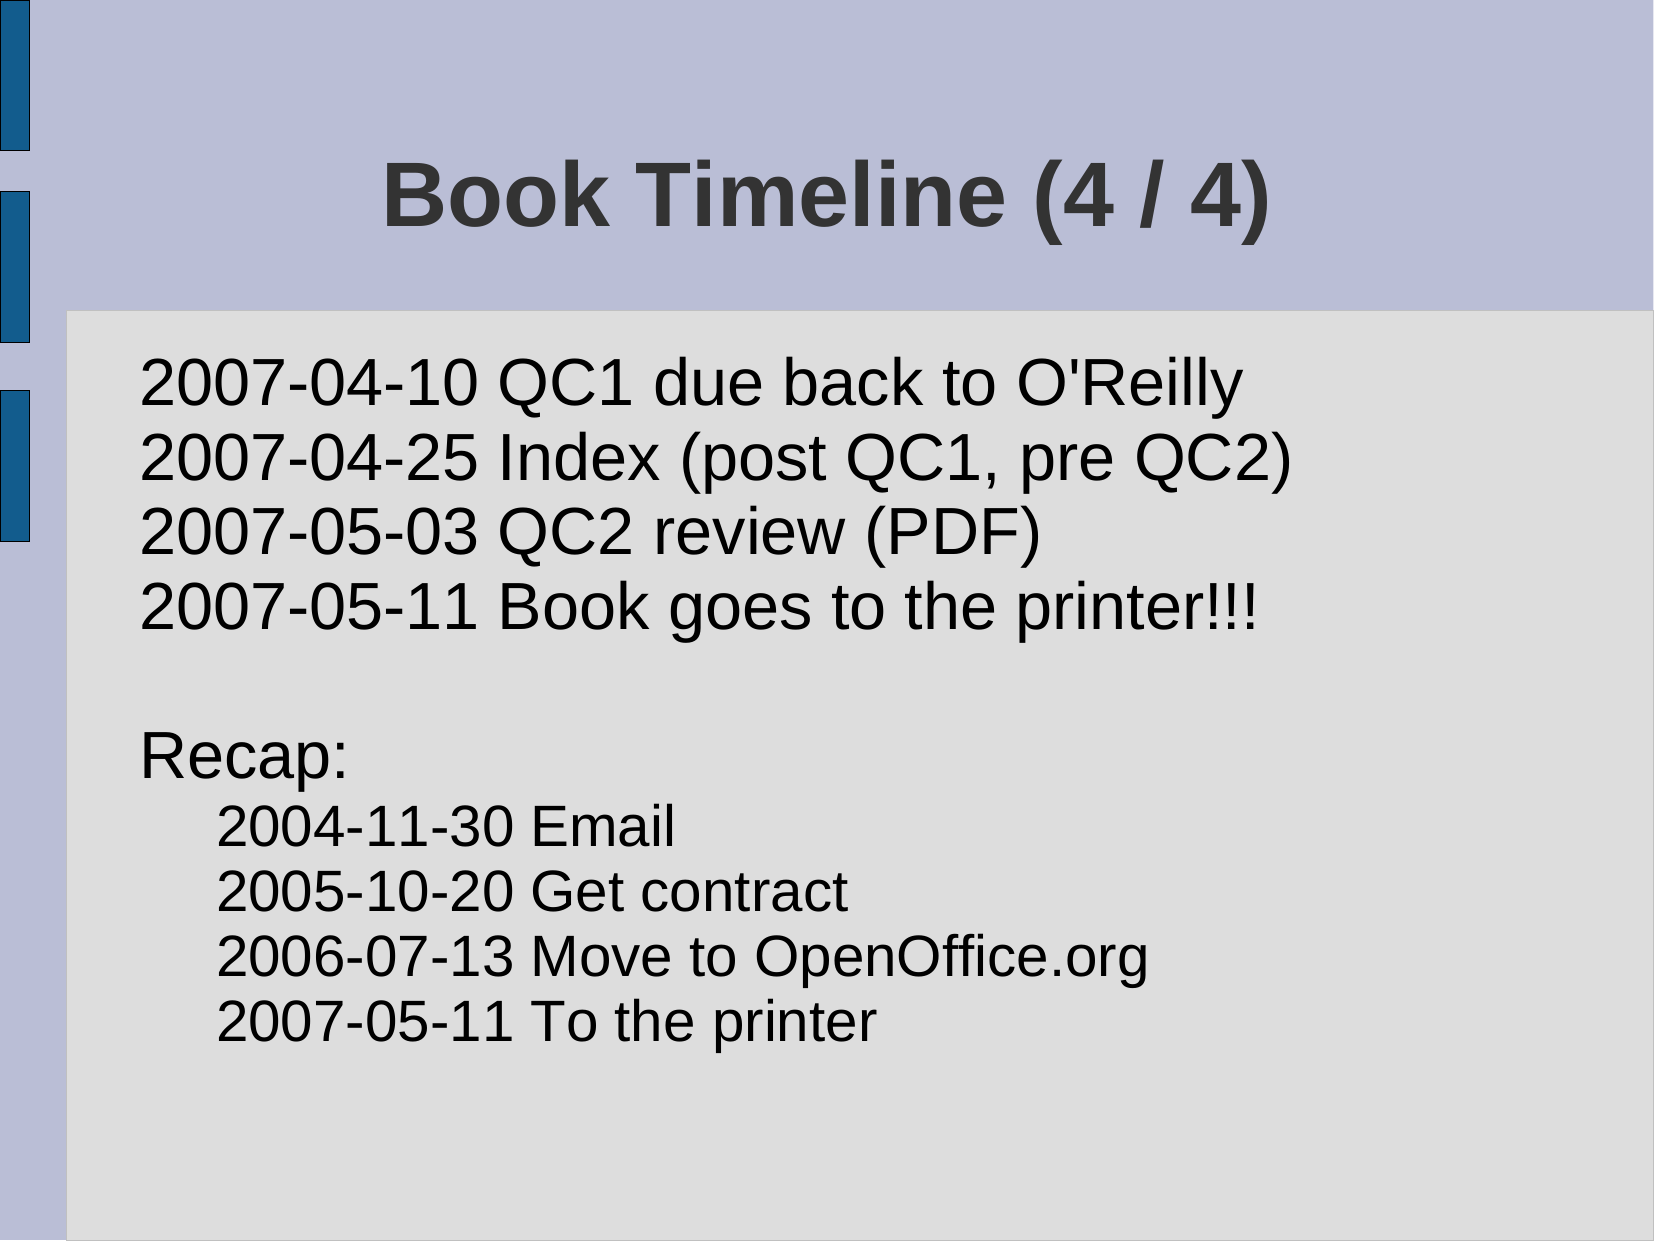

# Book Timeline (4 / 4)
2007-04-10 QC1 due back to O'Reilly
2007-04-25 Index (post QC1, pre QC2)
2007-05-03 QC2 review (PDF)
2007-05-11 Book goes to the printer!!!
Recap:
2004-11-30 Email
2005-10-20 Get contract
2006-07-13 Move to OpenOffice.org
2007-05-11 To the printer